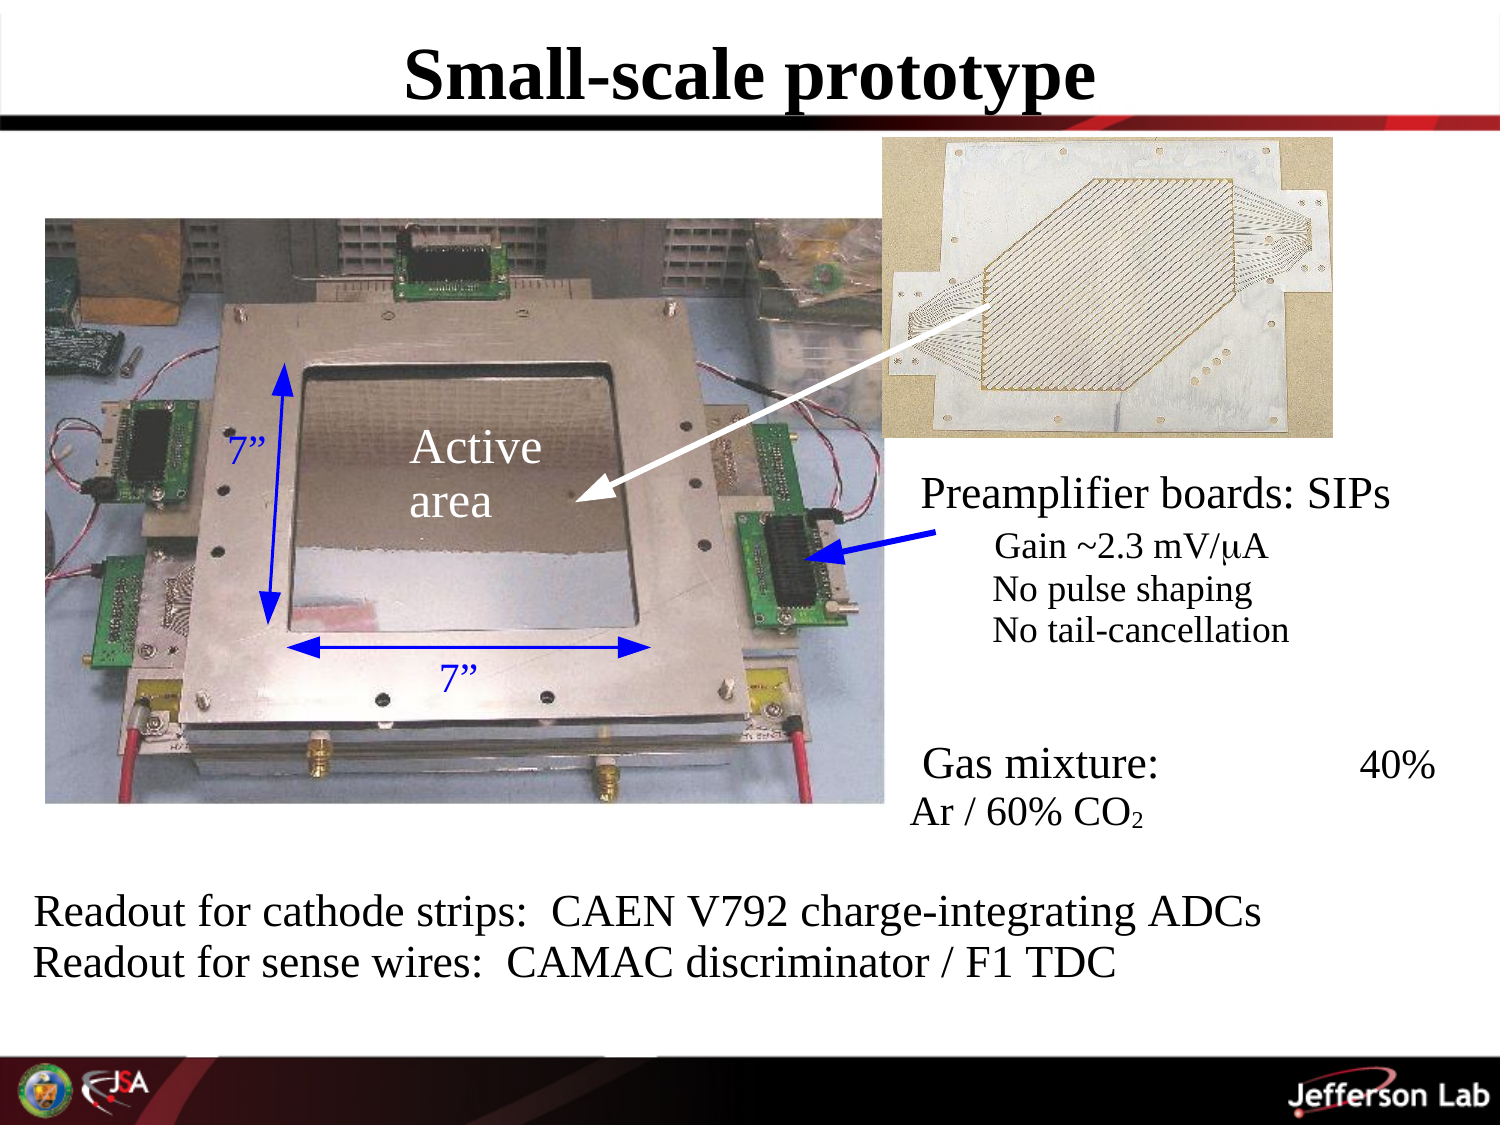

# Small-scale prototype
Active
area
7”
 Preamplifier boards: SIPs
 Gain ~2.3 mV/A
 No pulse shaping
 No tail-cancellation
7”
 Gas mixture: 		40% Ar / 60% CO2
 Readout for cathode strips: CAEN V792 charge-integrating ADCs
 Readout for sense wires: CAMAC discriminator / F1 TDC